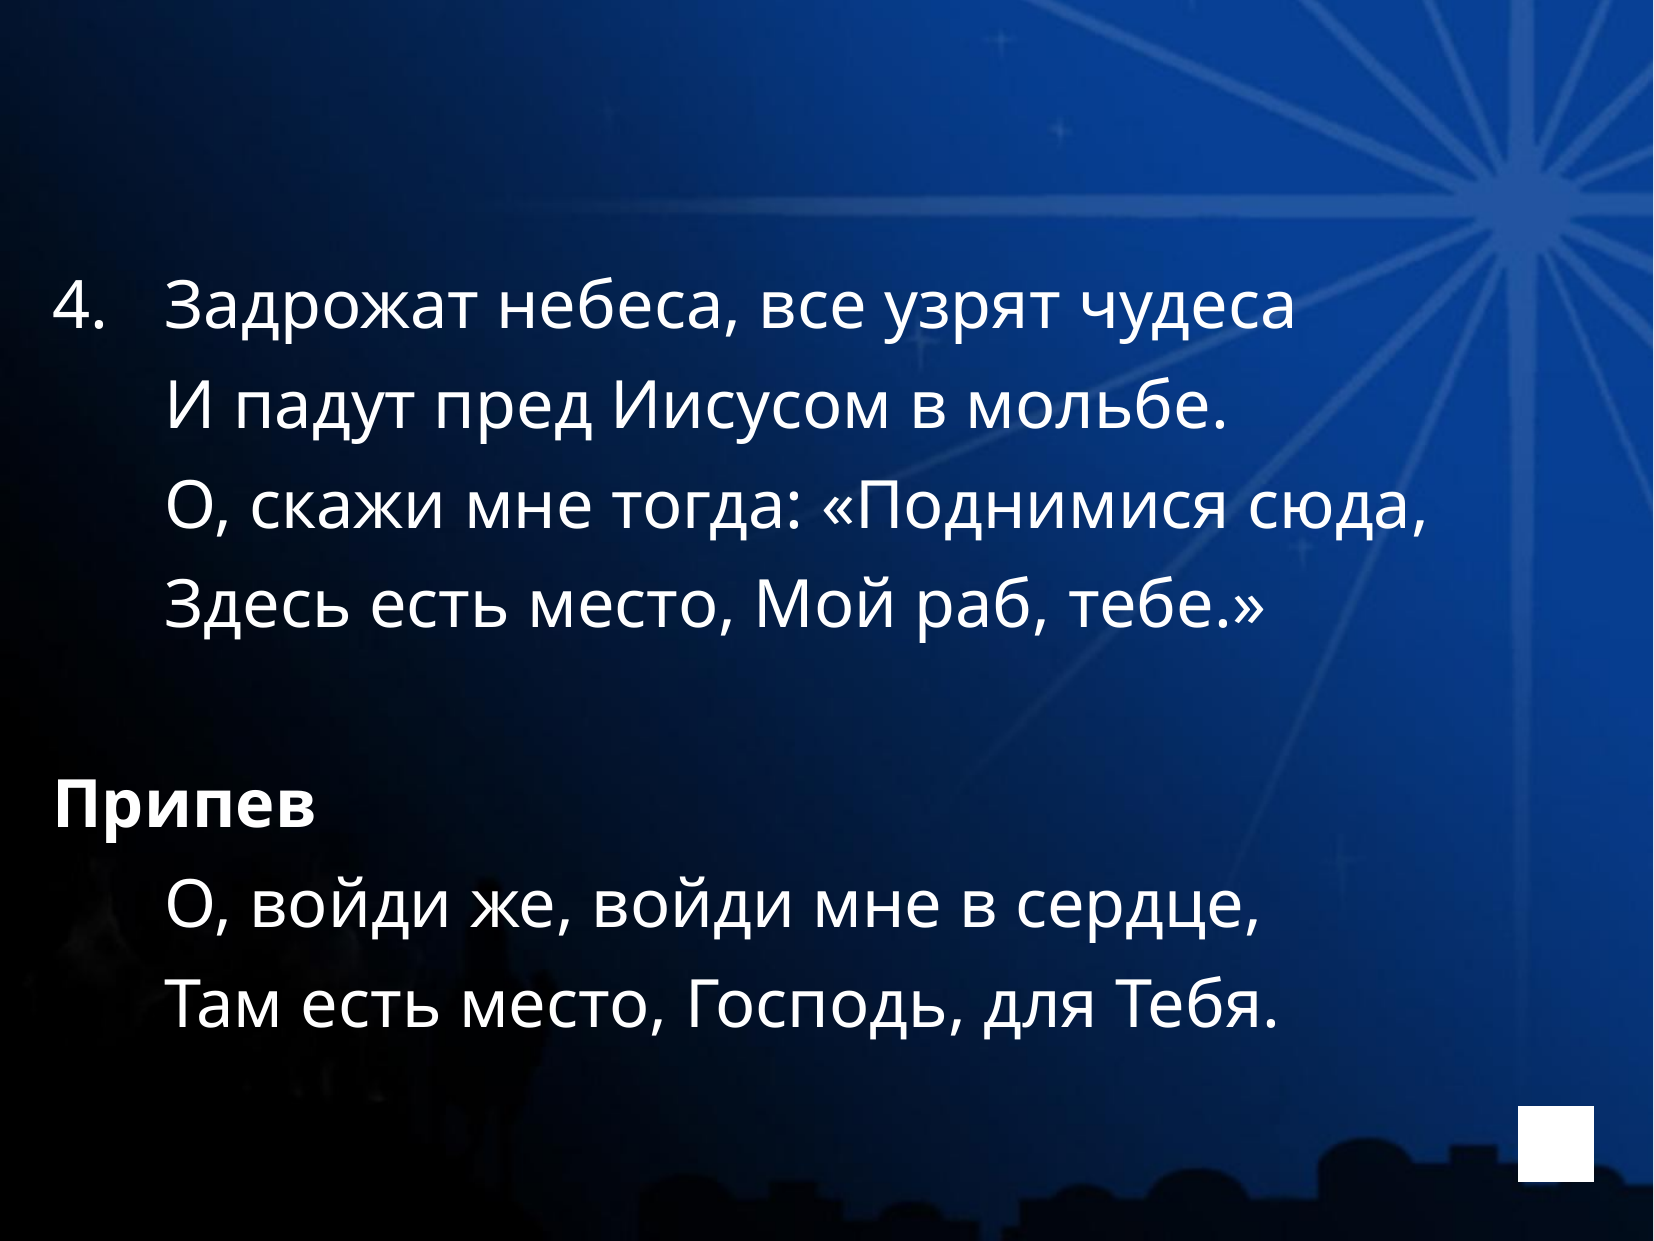

4.	Задрожат небеса, все узрят чудеса
	И падут пред Иисусом в мольбе.
	О, скажи мне тогда: «Поднимися сюда,
	Здесь есть место, Мой раб, тебе.»
Припев
	О, войди же, войди мне в сердце,
	Там есть место, Господь, для Тебя.